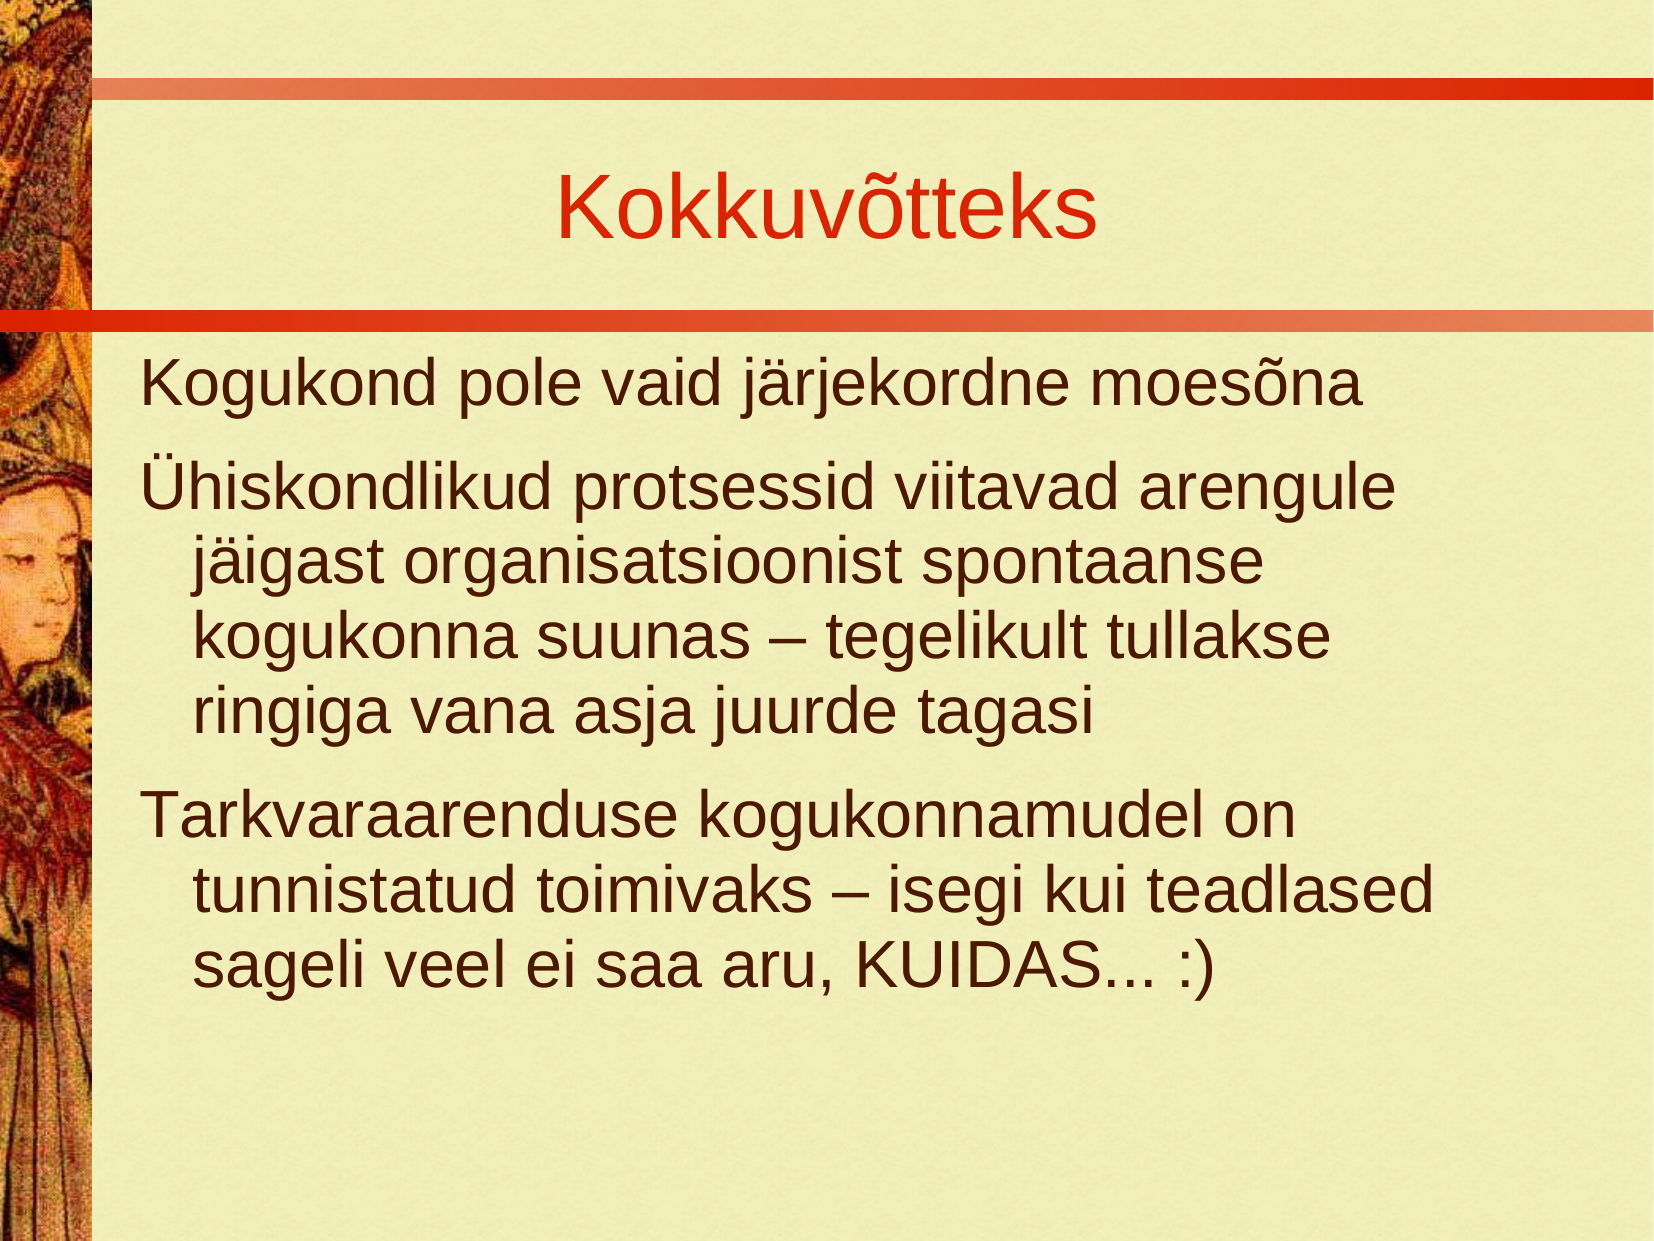

# Kokkuvõtteks
Kogukond pole vaid järjekordne moesõna
Ühiskondlikud protsessid viitavad arengule jäigast organisatsioonist spontaanse kogukonna suunas – tegelikult tullakse ringiga vana asja juurde tagasi
Tarkvaraarenduse kogukonnamudel on tunnistatud toimivaks – isegi kui teadlased sageli veel ei saa aru, KUIDAS... :)